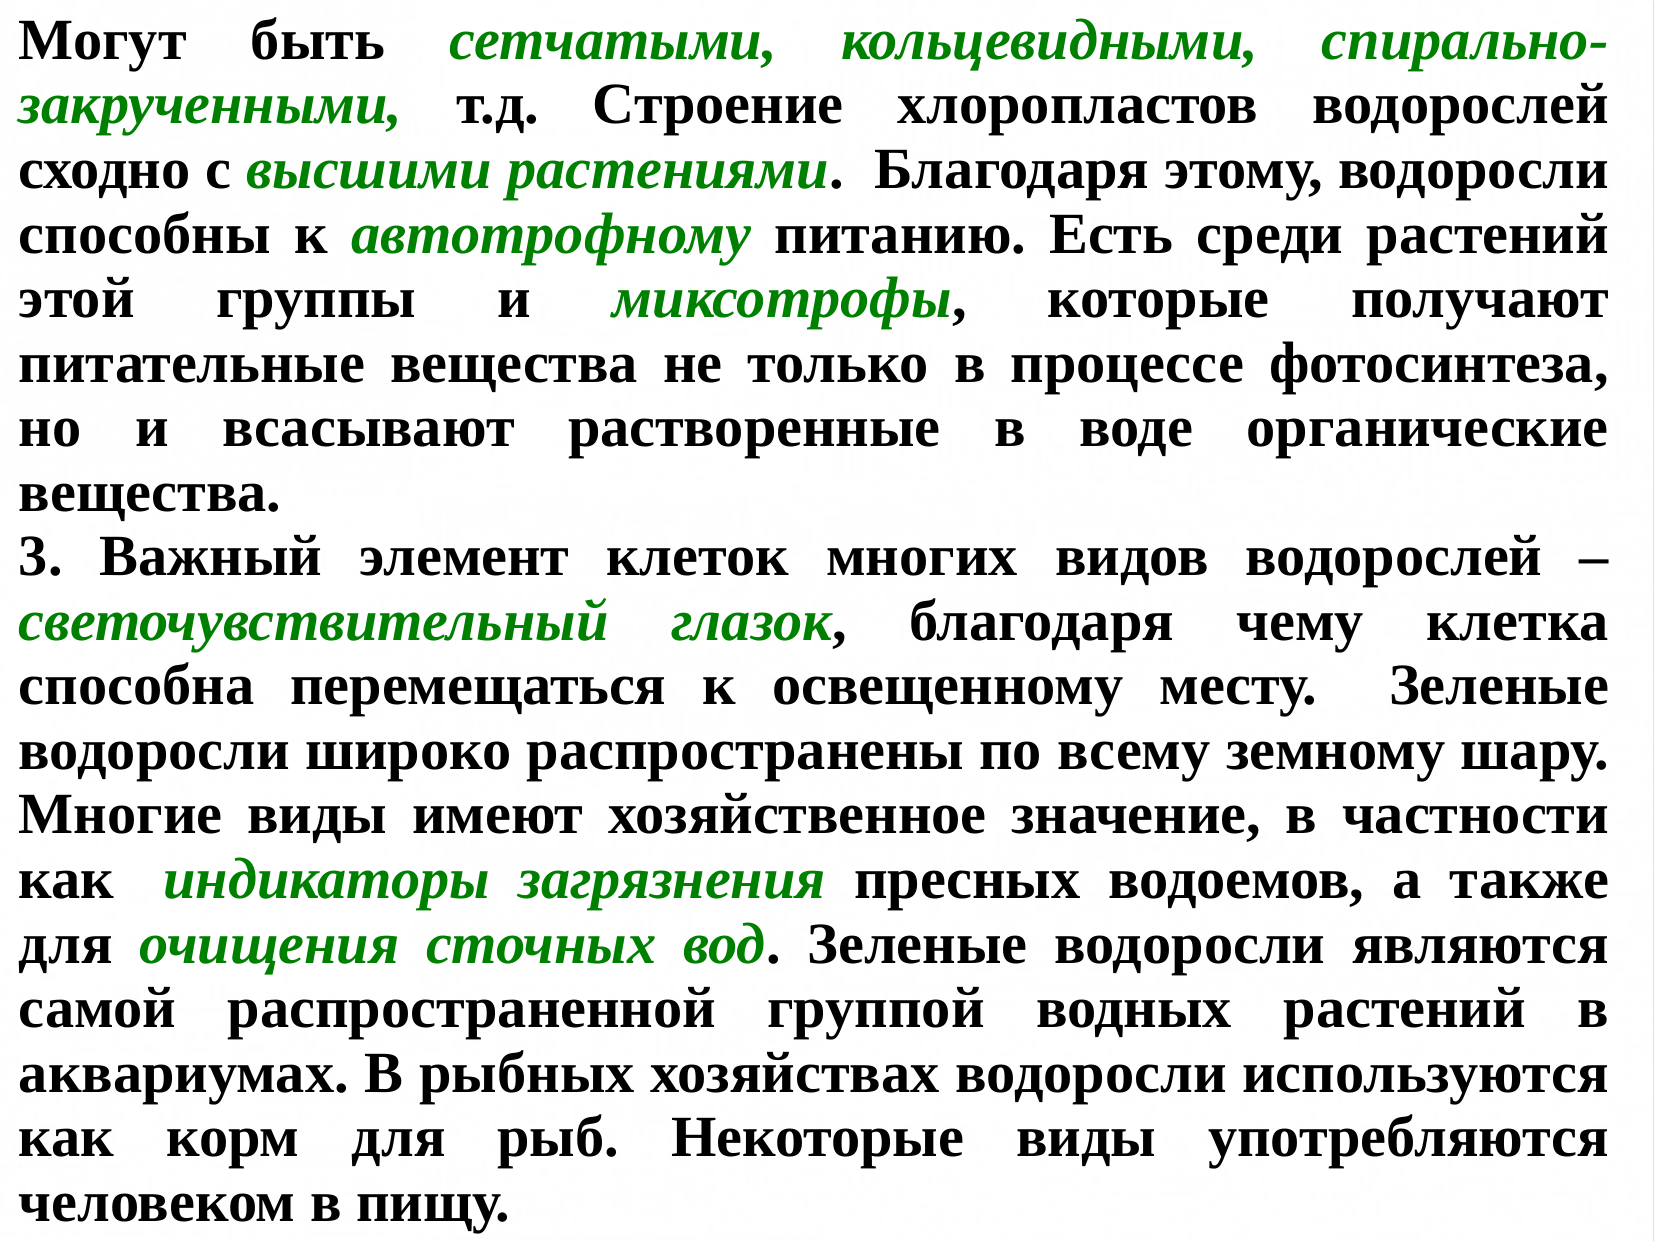

Могут быть сетчатыми, кольцевидными, спирально-закрученными, т.д. Строение хлоропластов водорослей сходно с высшими растениями. Благодаря этому, водоросли способны к автотрофному питанию. Есть среди растений этой группы и миксотрофы, которые получают питательные вещества не только в процессе фотосинтеза, но и всасывают растворенные в воде органические вещества.
3. Важный элемент клеток многих видов водорослей – светочувствительный глазок, благодаря чему клетка способна перемещаться к освещенному месту. Зеленые водоросли широко распространены по всему земному шару. Многие виды имеют хозяйственное значение, в частности как индикаторы загрязнения пресных водоемов, а также для очищения сточных вод. Зеленые водоросли являются самой распространенной группой водных растений в аквариумах. В рыбных хозяйствах водоросли используются как корм для рыб. Некоторые виды употребляются человеком в пищу.